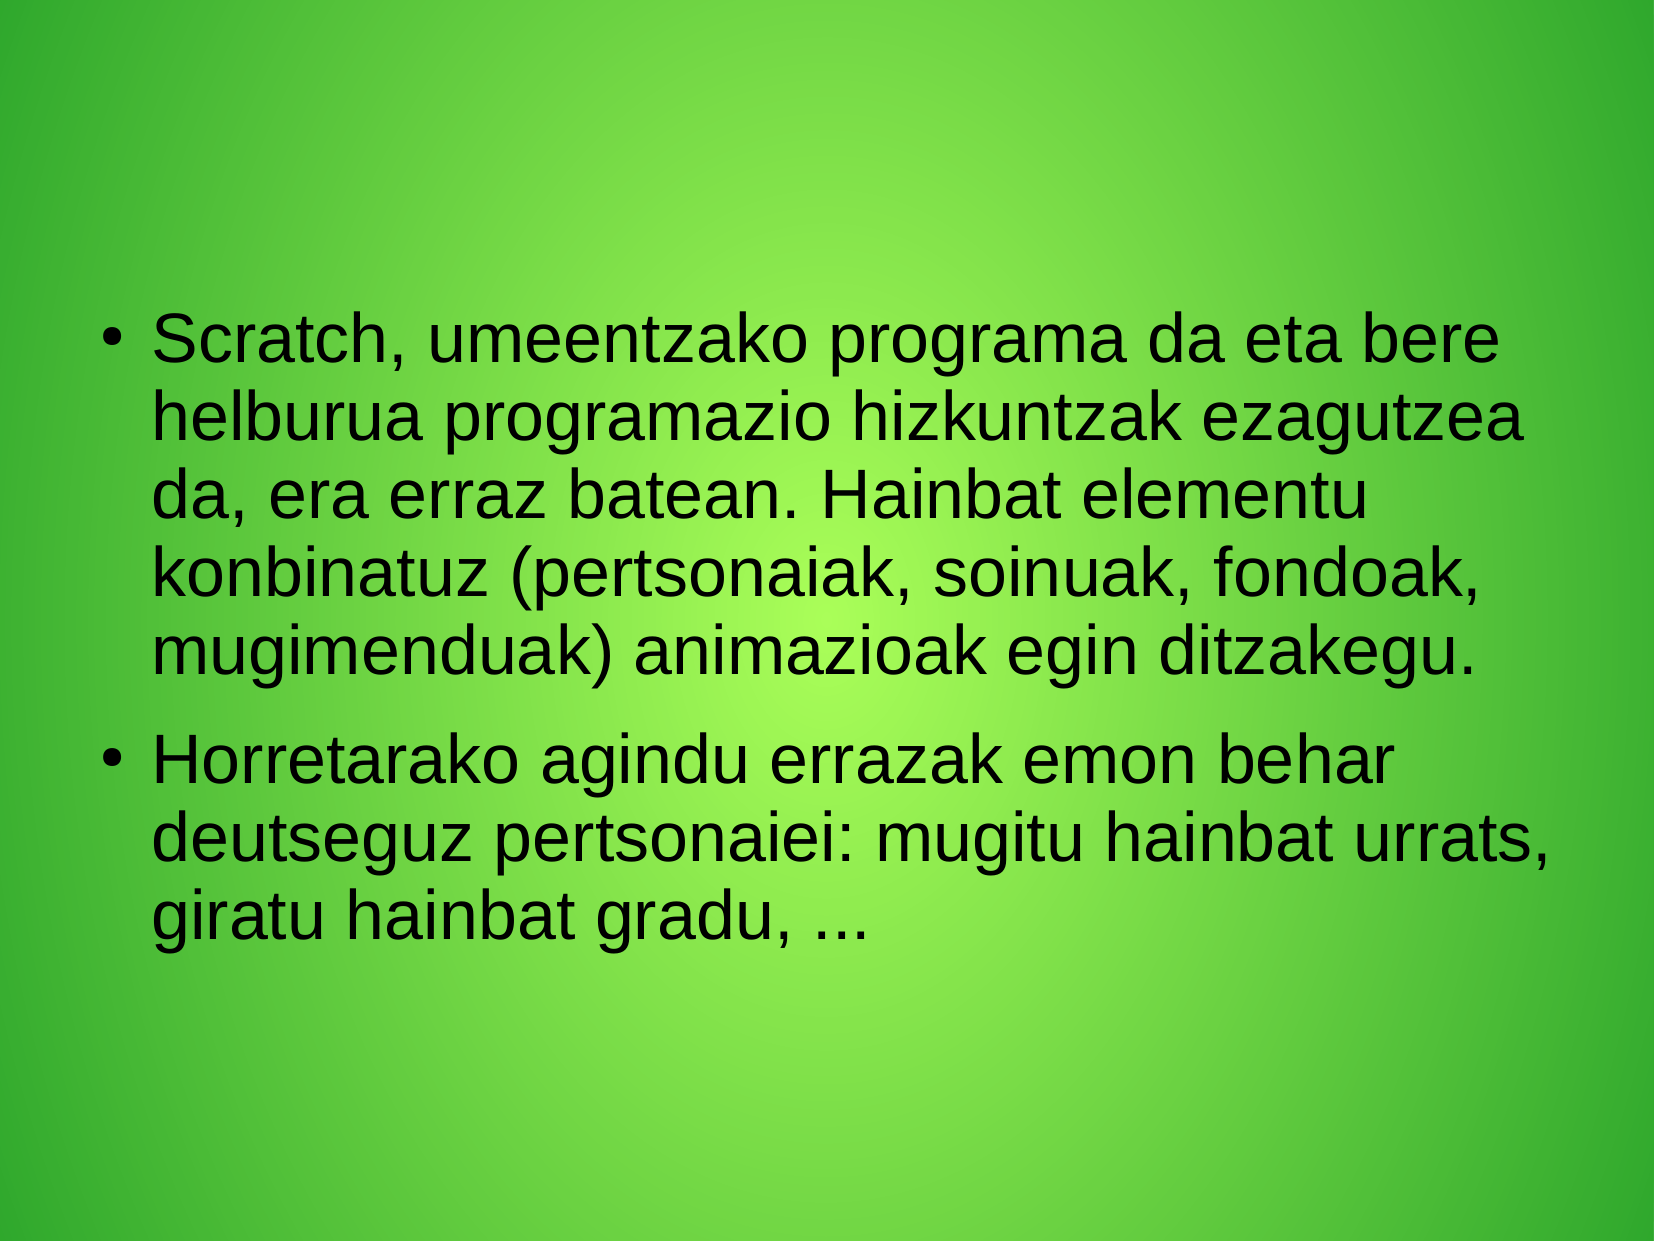

#
Scratch, umeentzako programa da eta bere helburua programazio hizkuntzak ezagutzea da, era erraz batean. Hainbat elementu konbinatuz (pertsonaiak, soinuak, fondoak, mugimenduak) animazioak egin ditzakegu.
Horretarako agindu errazak emon behar deutseguz pertsonaiei: mugitu hainbat urrats, giratu hainbat gradu, ...